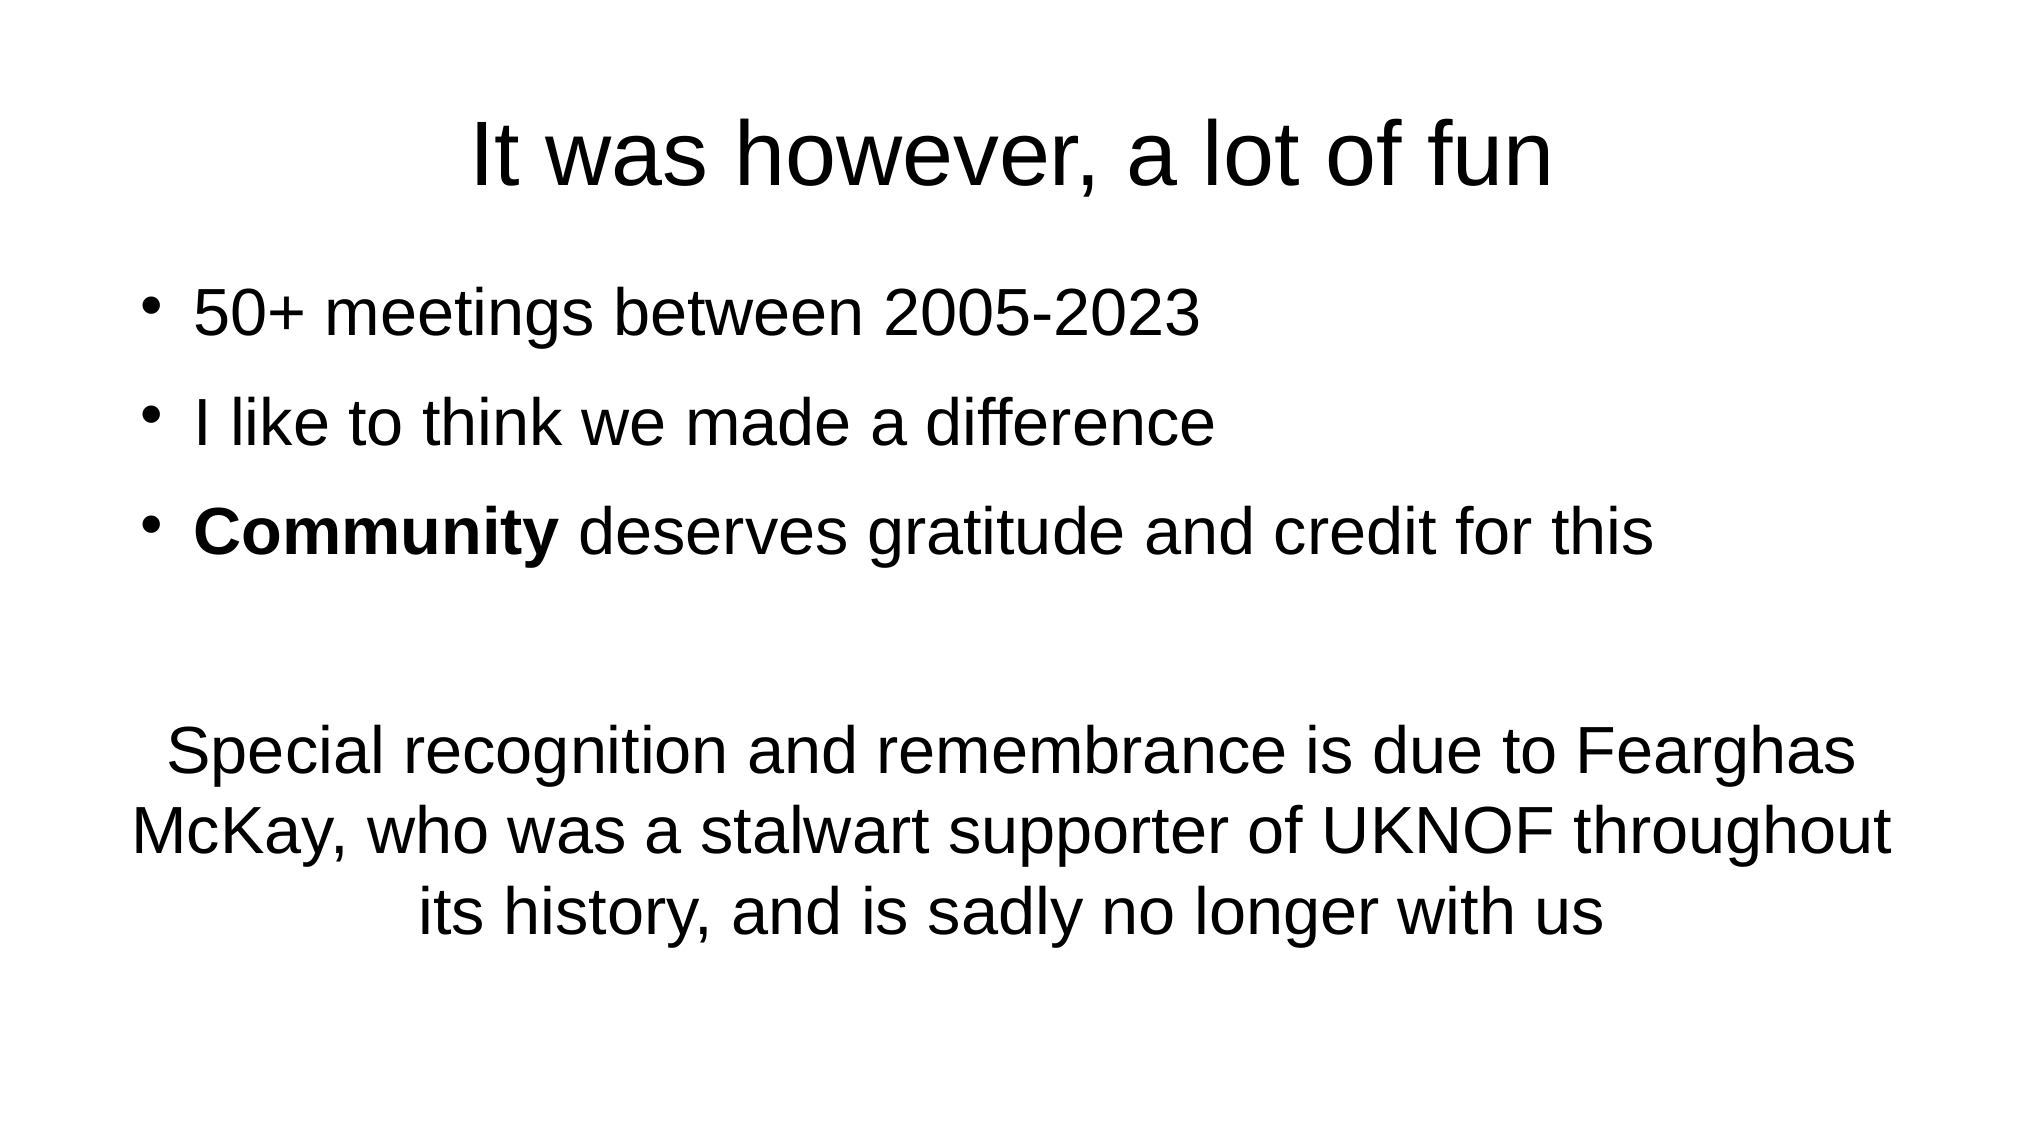

# It was however, a lot of fun
50+ meetings between 2005-2023
I like to think we made a difference
Community deserves gratitude and credit for this
Special recognition and remembrance is due to Fearghas McKay, who was a stalwart supporter of UKNOF throughout its history, and is sadly no longer with us